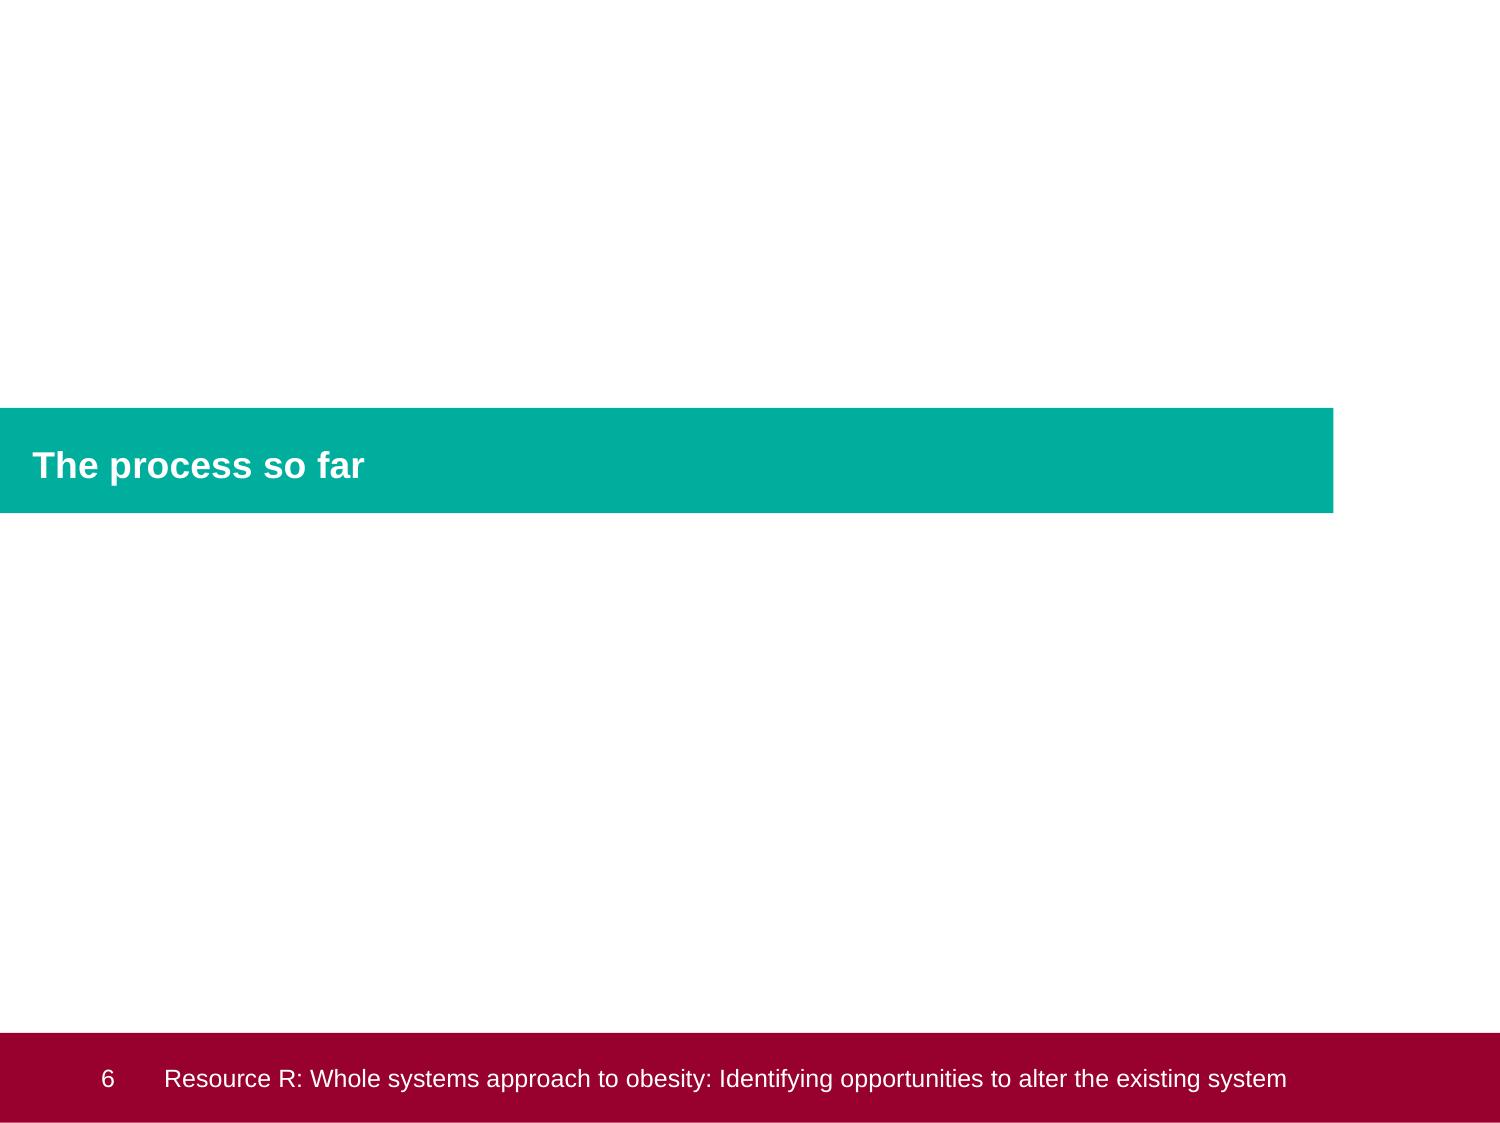

# The process so far
 5
Resource R: Whole systems approach to obesity: Identifying opportunities to alter the existing system